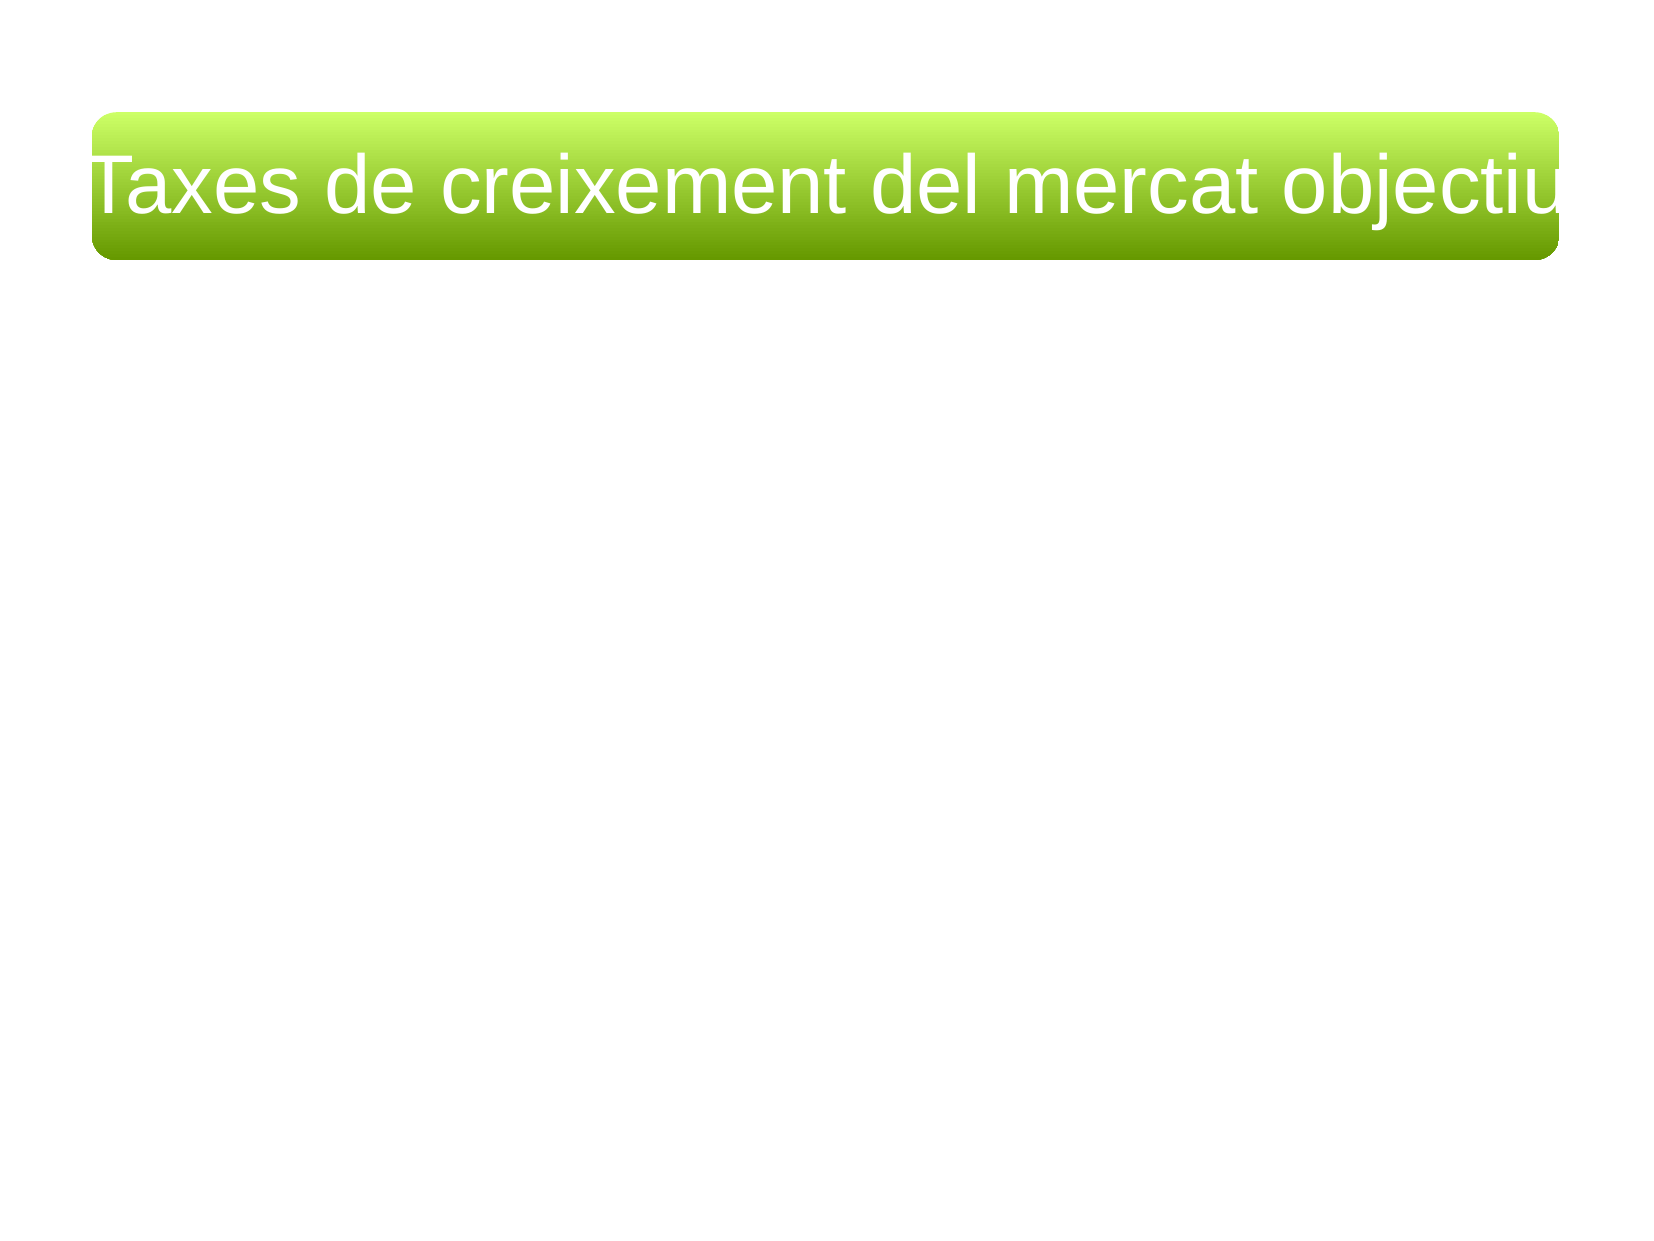

# Taxes de creixement del mercat objectiu